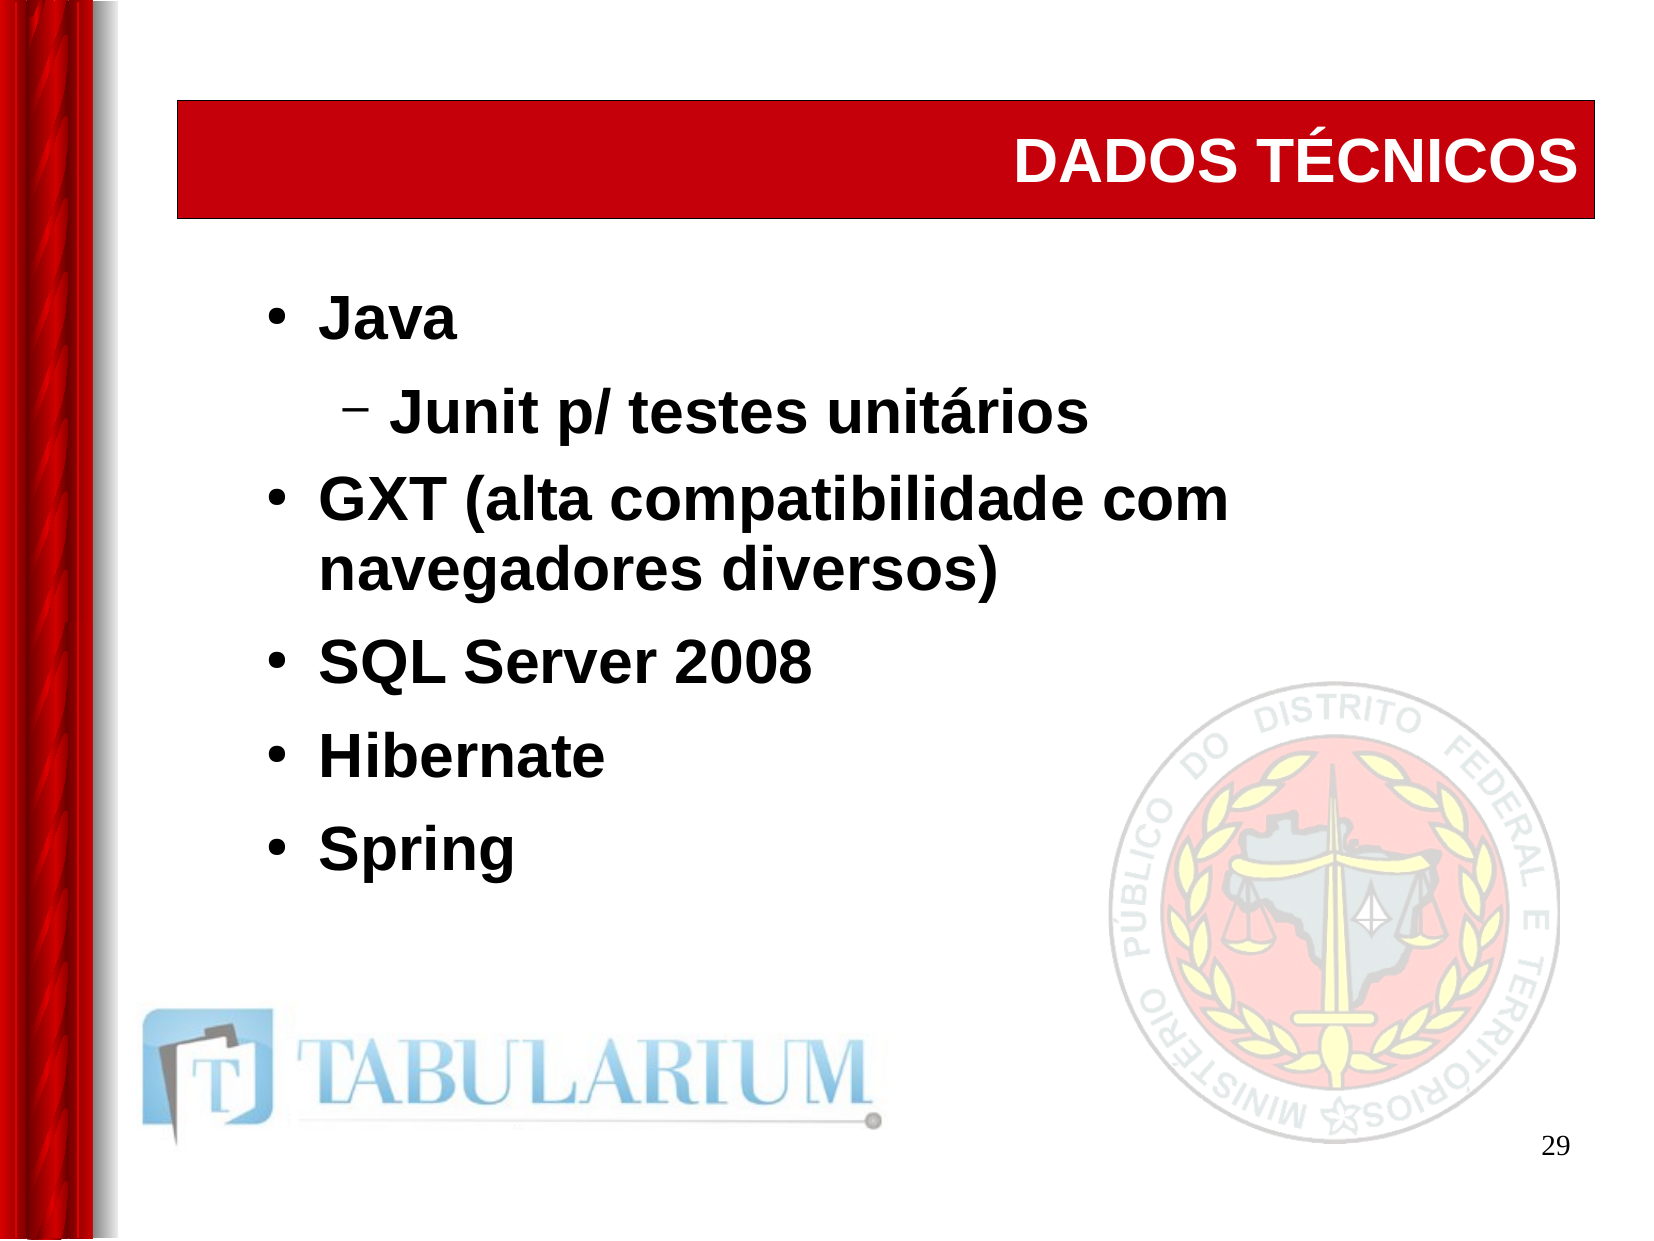

DADOS TÉCNICOS
# Java
Junit p/ testes unitários
GXT (alta compatibilidade com navegadores diversos)
SQL Server 2008
Hibernate
Spring
29